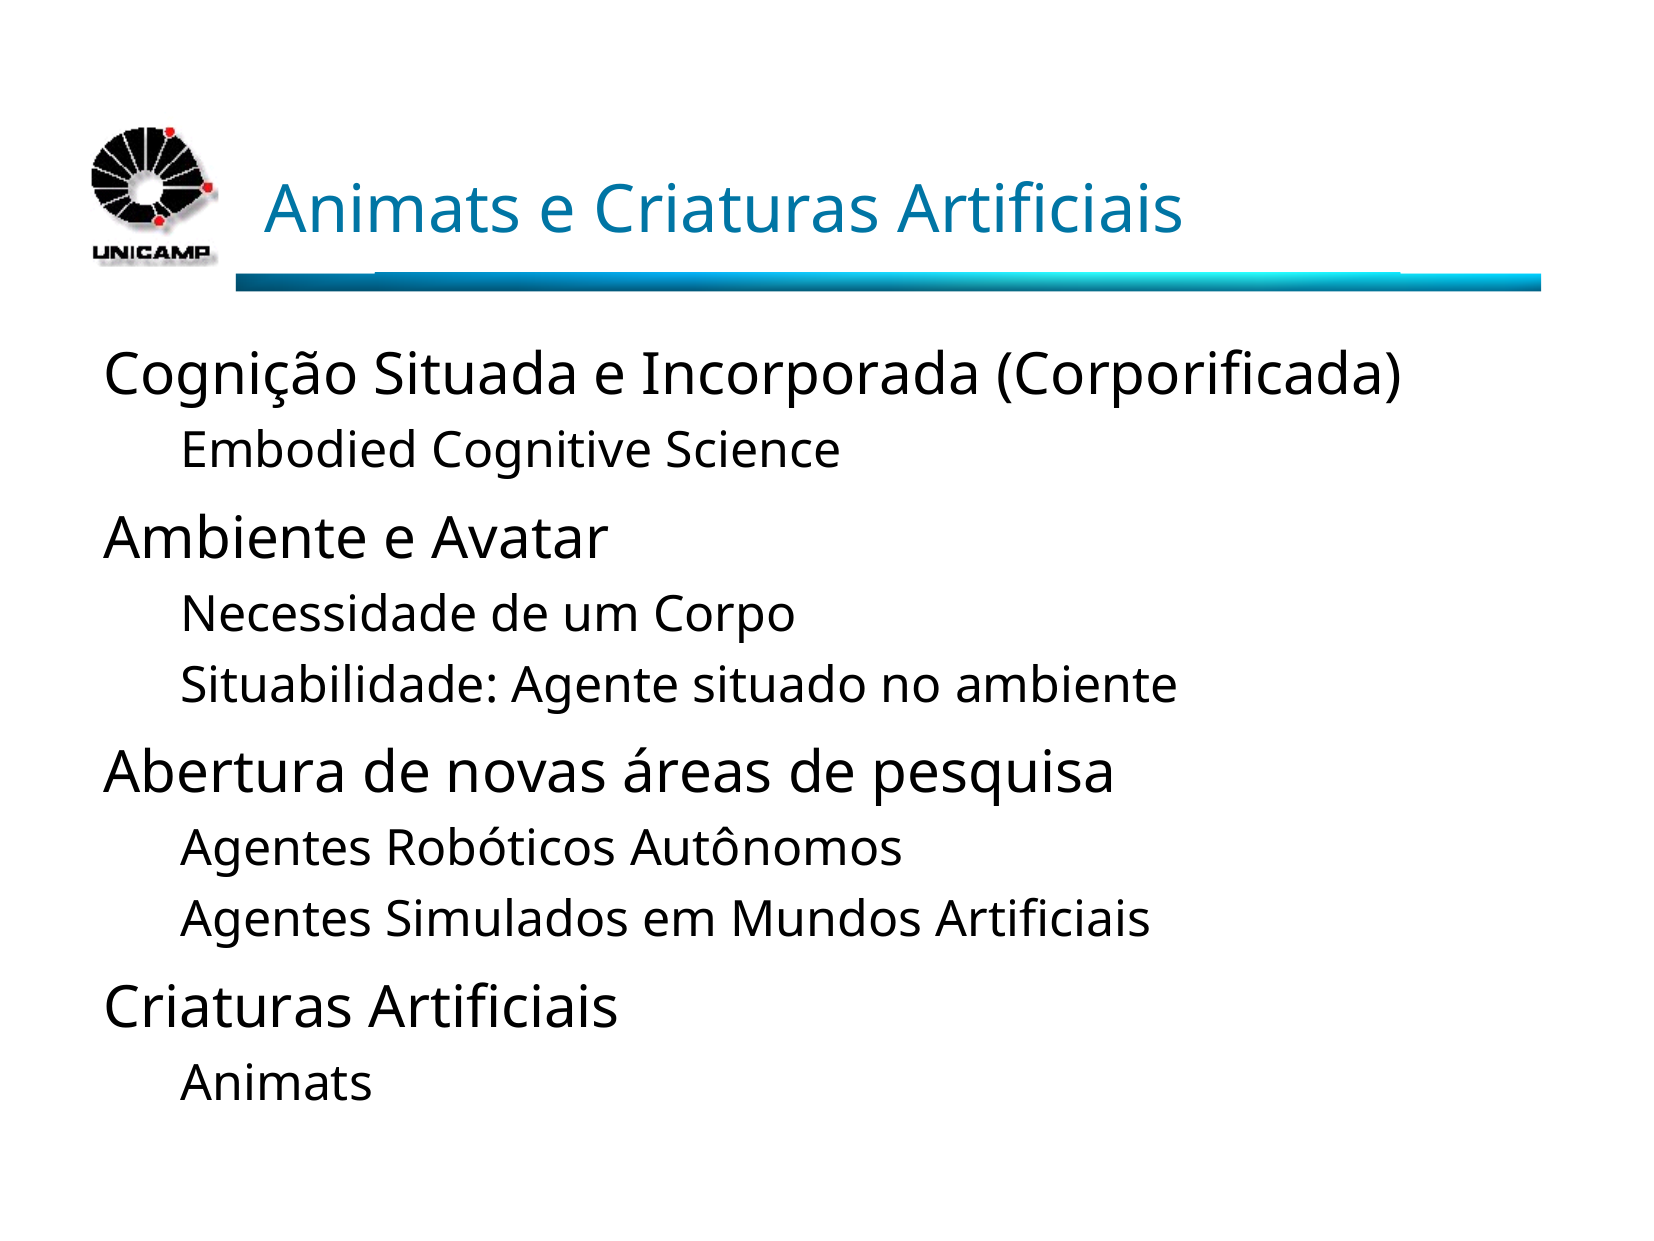

# Animats e Criaturas Artificiais
Cognição Situada e Incorporada (Corporificada)
Embodied Cognitive Science
Ambiente e Avatar
Necessidade de um Corpo
Situabilidade: Agente situado no ambiente
Abertura de novas áreas de pesquisa
Agentes Robóticos Autônomos
Agentes Simulados em Mundos Artificiais
Criaturas Artificiais
Animats